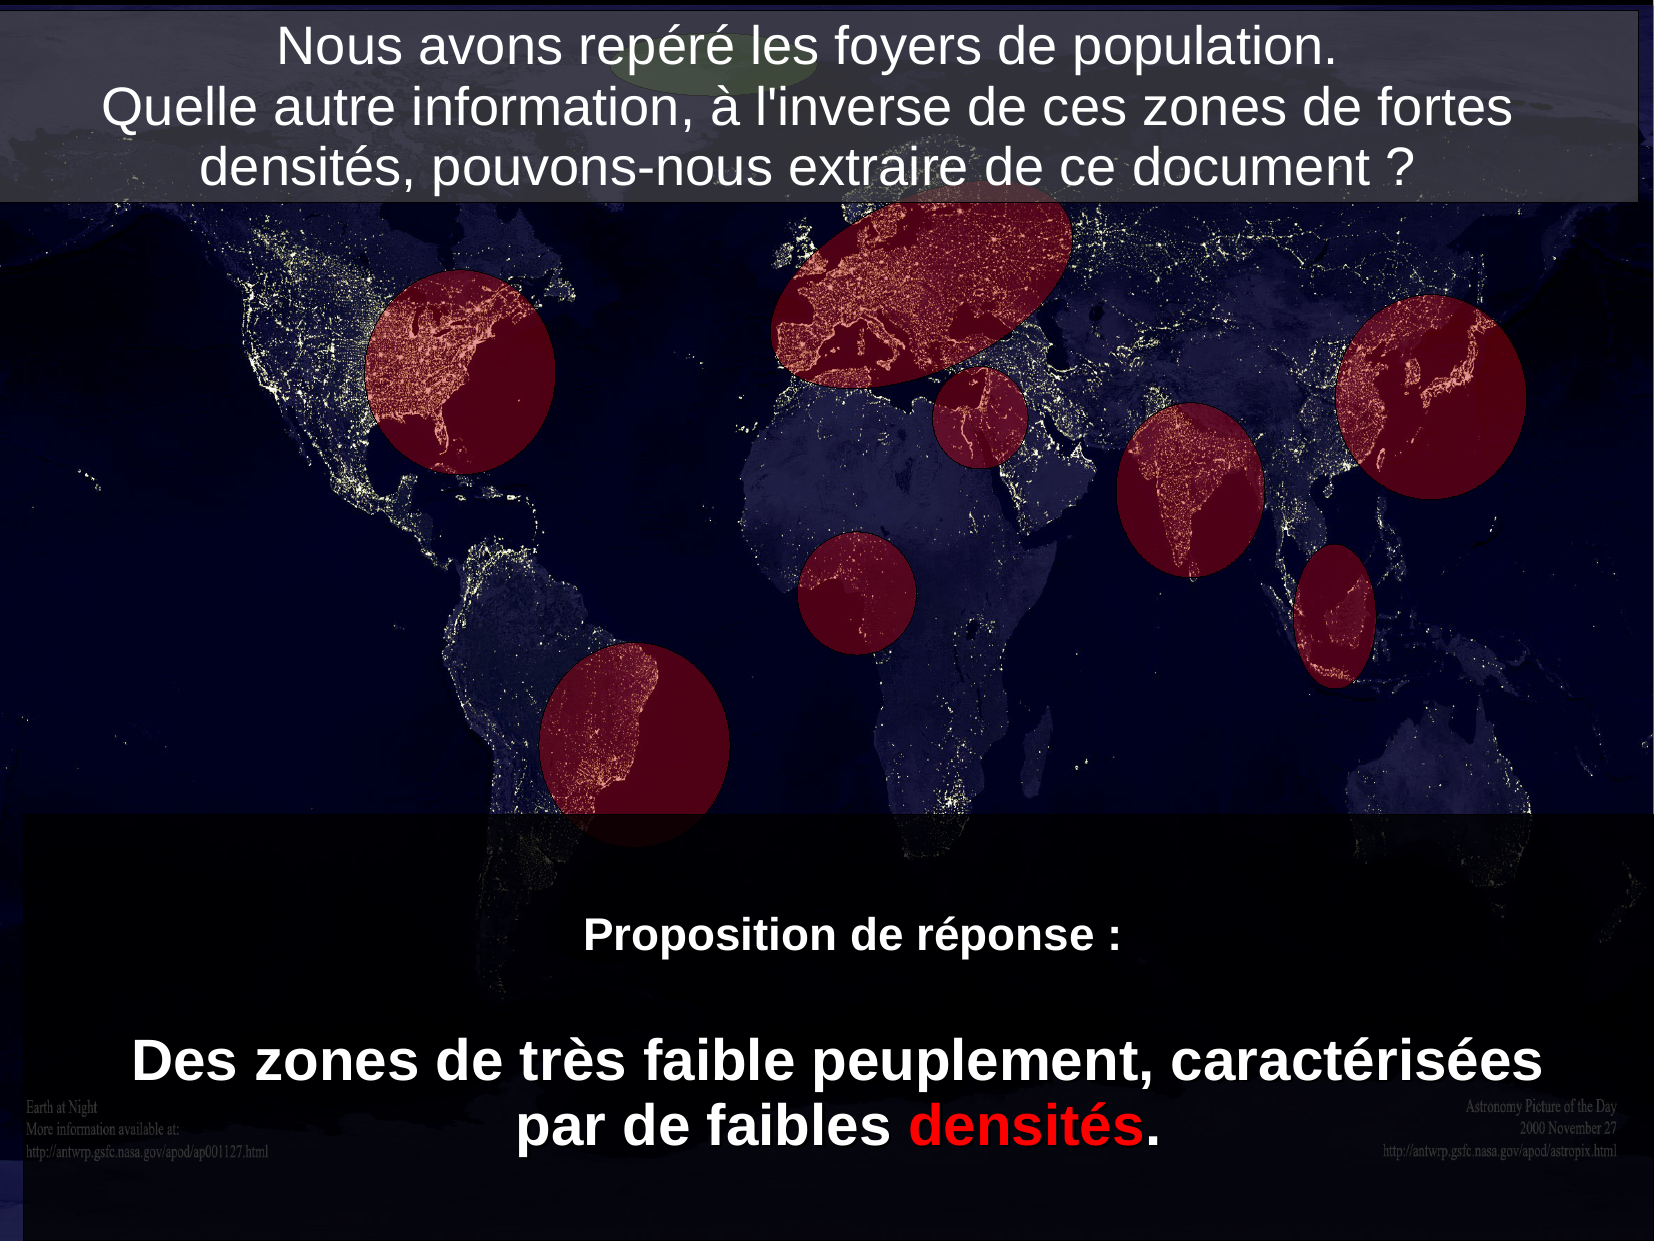

Nous avons repéré les foyers de population.
Quelle autre information, à l'inverse de ces zones de fortes
densités, pouvons-nous extraire de ce document ?
 Proposition de réponse :
Des zones de très faible peuplement, caractérisées
par de faibles densités.